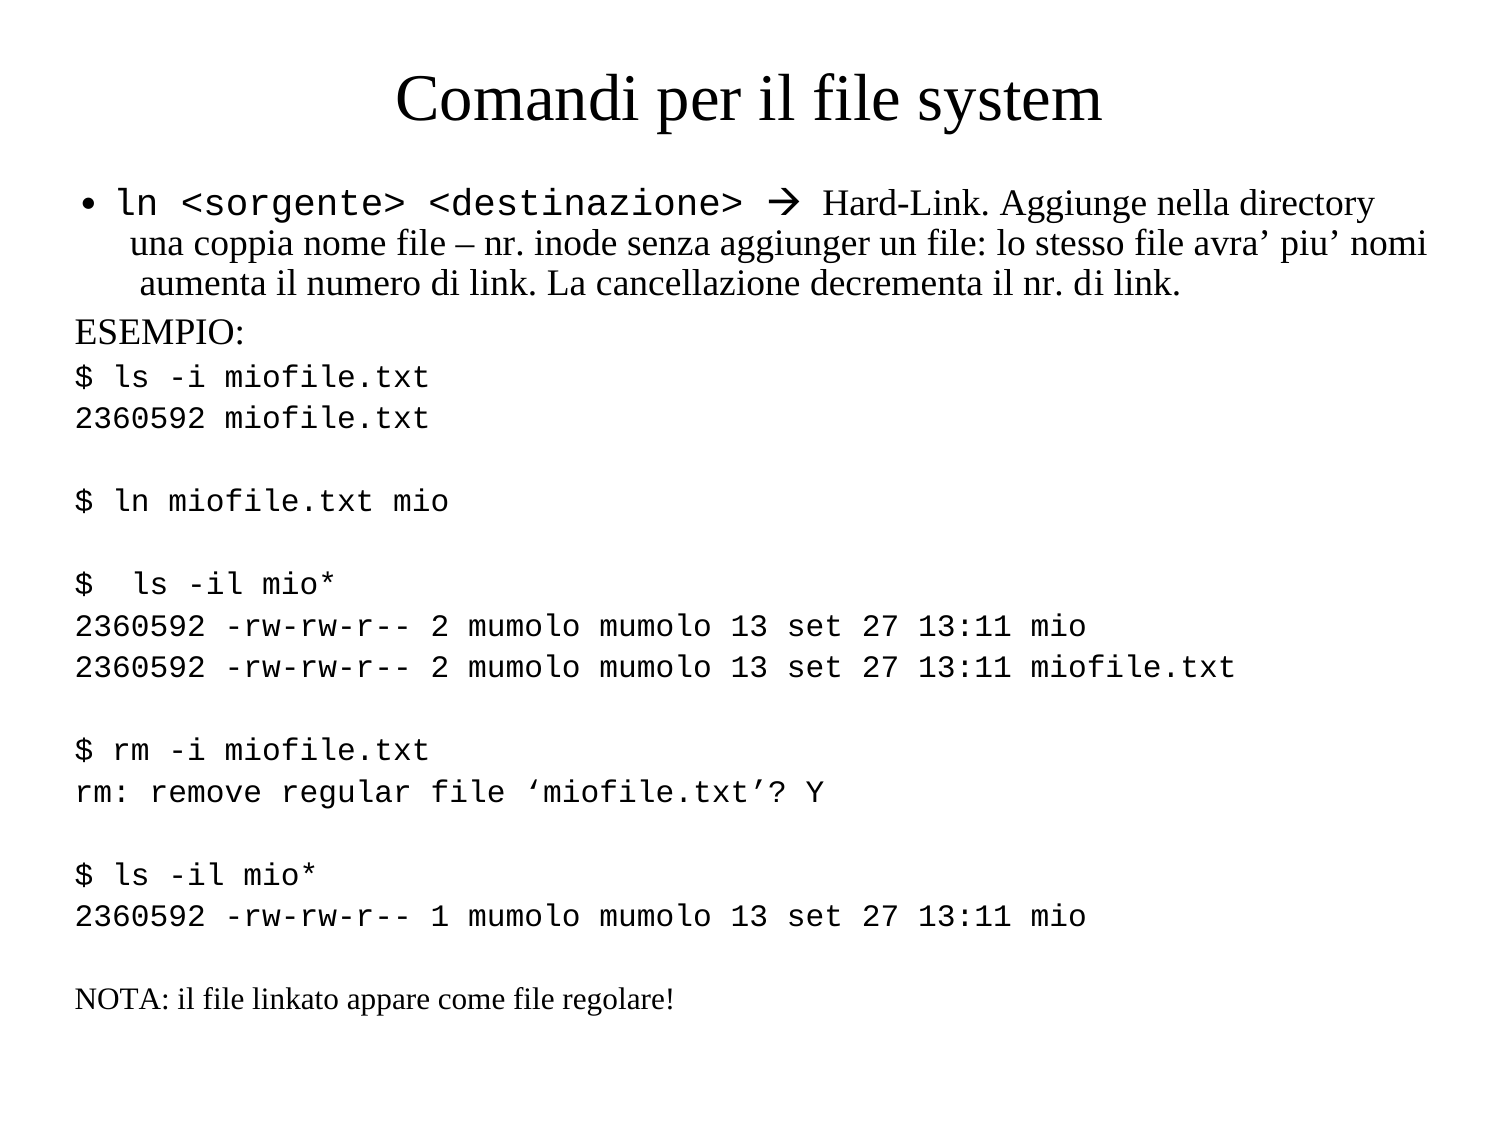

# Comandi per il file system
 ln <sorgente> <destinazione>  Hard-Link. Aggiunge nella directory una coppia nome file – nr. inode senza aggiunger un file: lo stesso file avra’ piu’ nomi aumenta il numero di link. La cancellazione decrementa il nr. di link.
ESEMPIO:
$ ls -i miofile.txt
2360592 miofile.txt
$ ln miofile.txt mio
$ ls -il mio*
2360592 -rw-rw-r-- 2 mumolo mumolo 13 set 27 13:11 mio
2360592 -rw-rw-r-- 2 mumolo mumolo 13 set 27 13:11 miofile.txt
$ rm -i miofile.txt
rm: remove regular file ‘miofile.txt’? Y
$ ls -il mio*
2360592 -rw-rw-r-- 1 mumolo mumolo 13 set 27 13:11 mio
NOTA: il file linkato appare come file regolare!